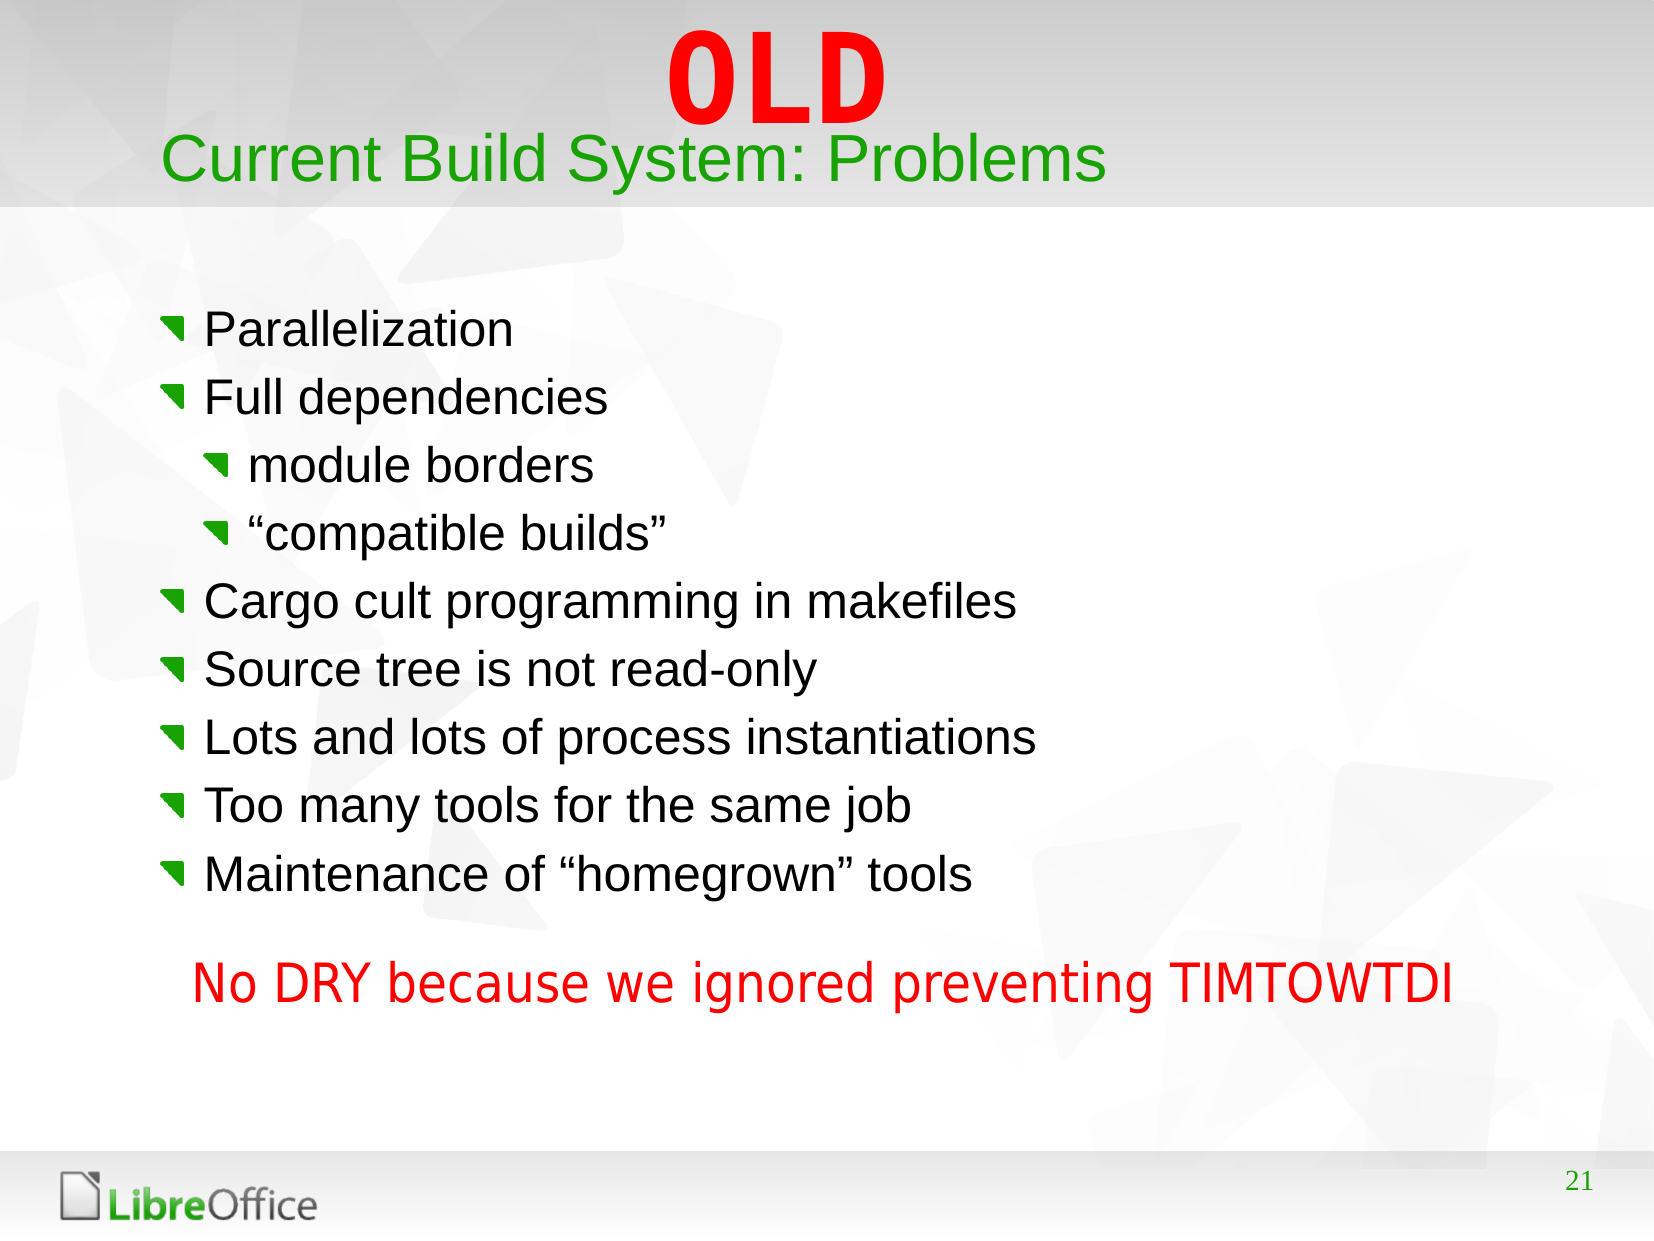

OLD
Current Build System: Problems
# Parallelization
Full dependencies
module borders
“compatible builds”
Cargo cult programming in makefiles
Source tree is not read-only
Lots and lots of process instantiations
Too many tools for the same job
Maintenance of “homegrown” tools
No DRY because we ignored preventing TIMTOWTDI
21